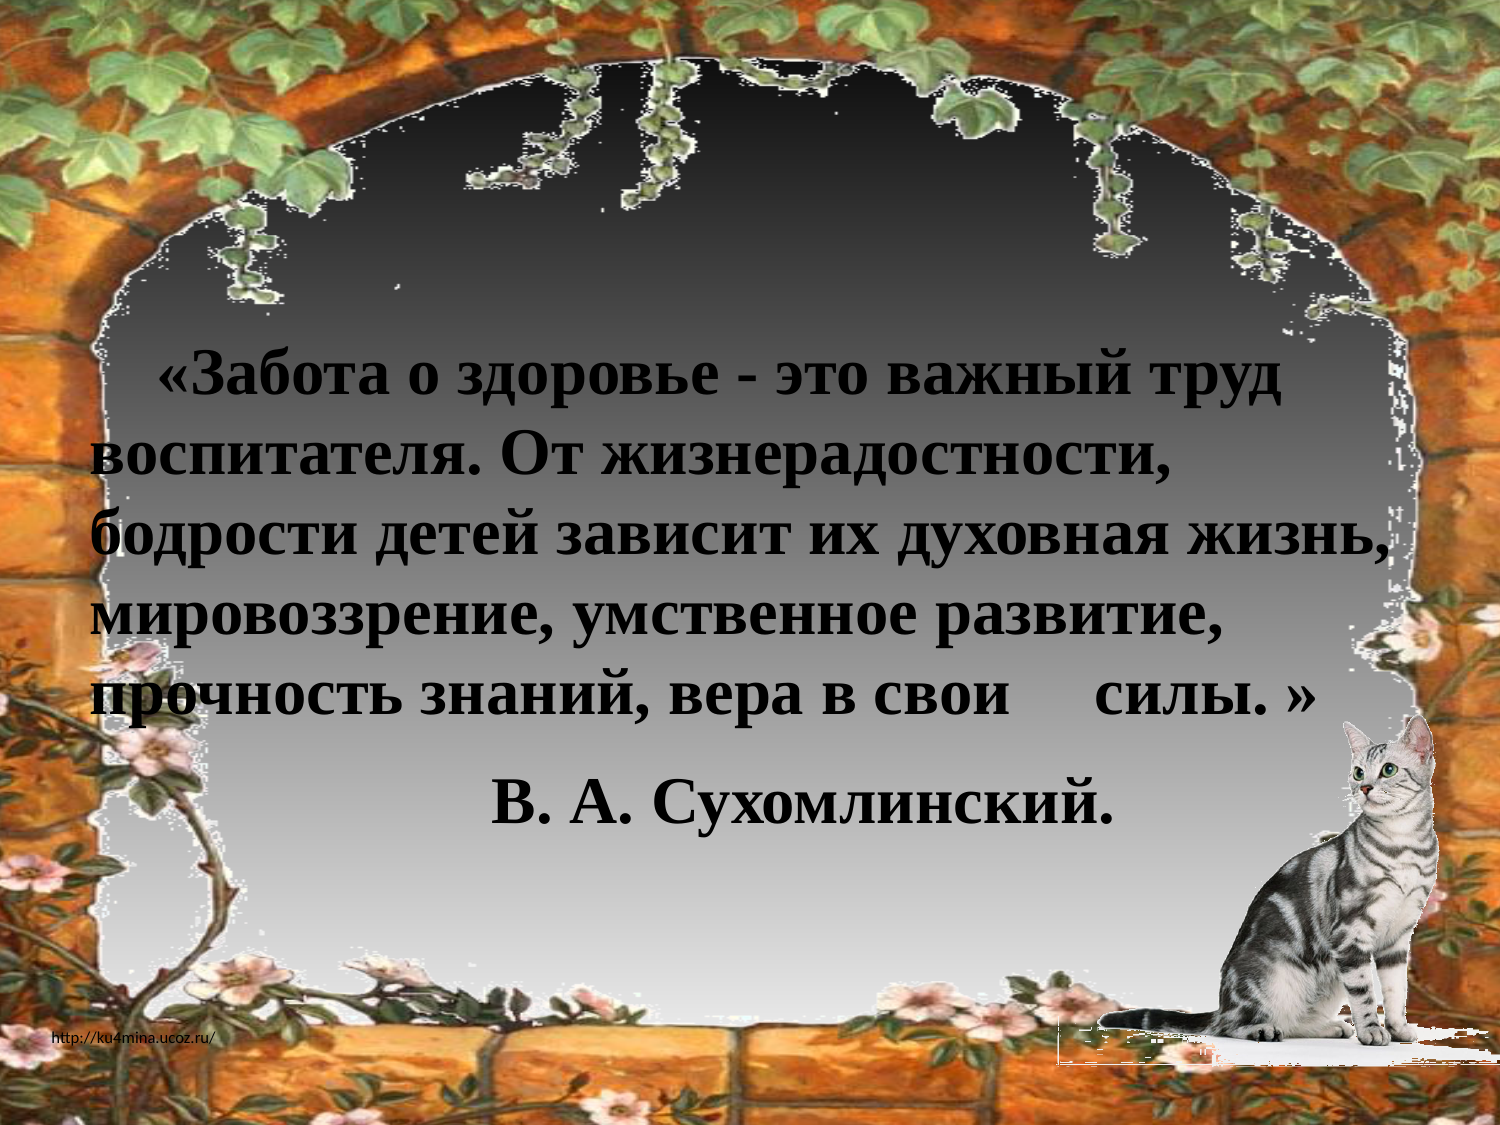

#
 «Забота о здоровье - это важный труд воспитателя. От жизнерадостности, бодрости детей зависит их духовная жизнь, мировоззрение, умственное развитие, прочность знаний, вера в свои силы. »
 В. А. Сухомлинский.